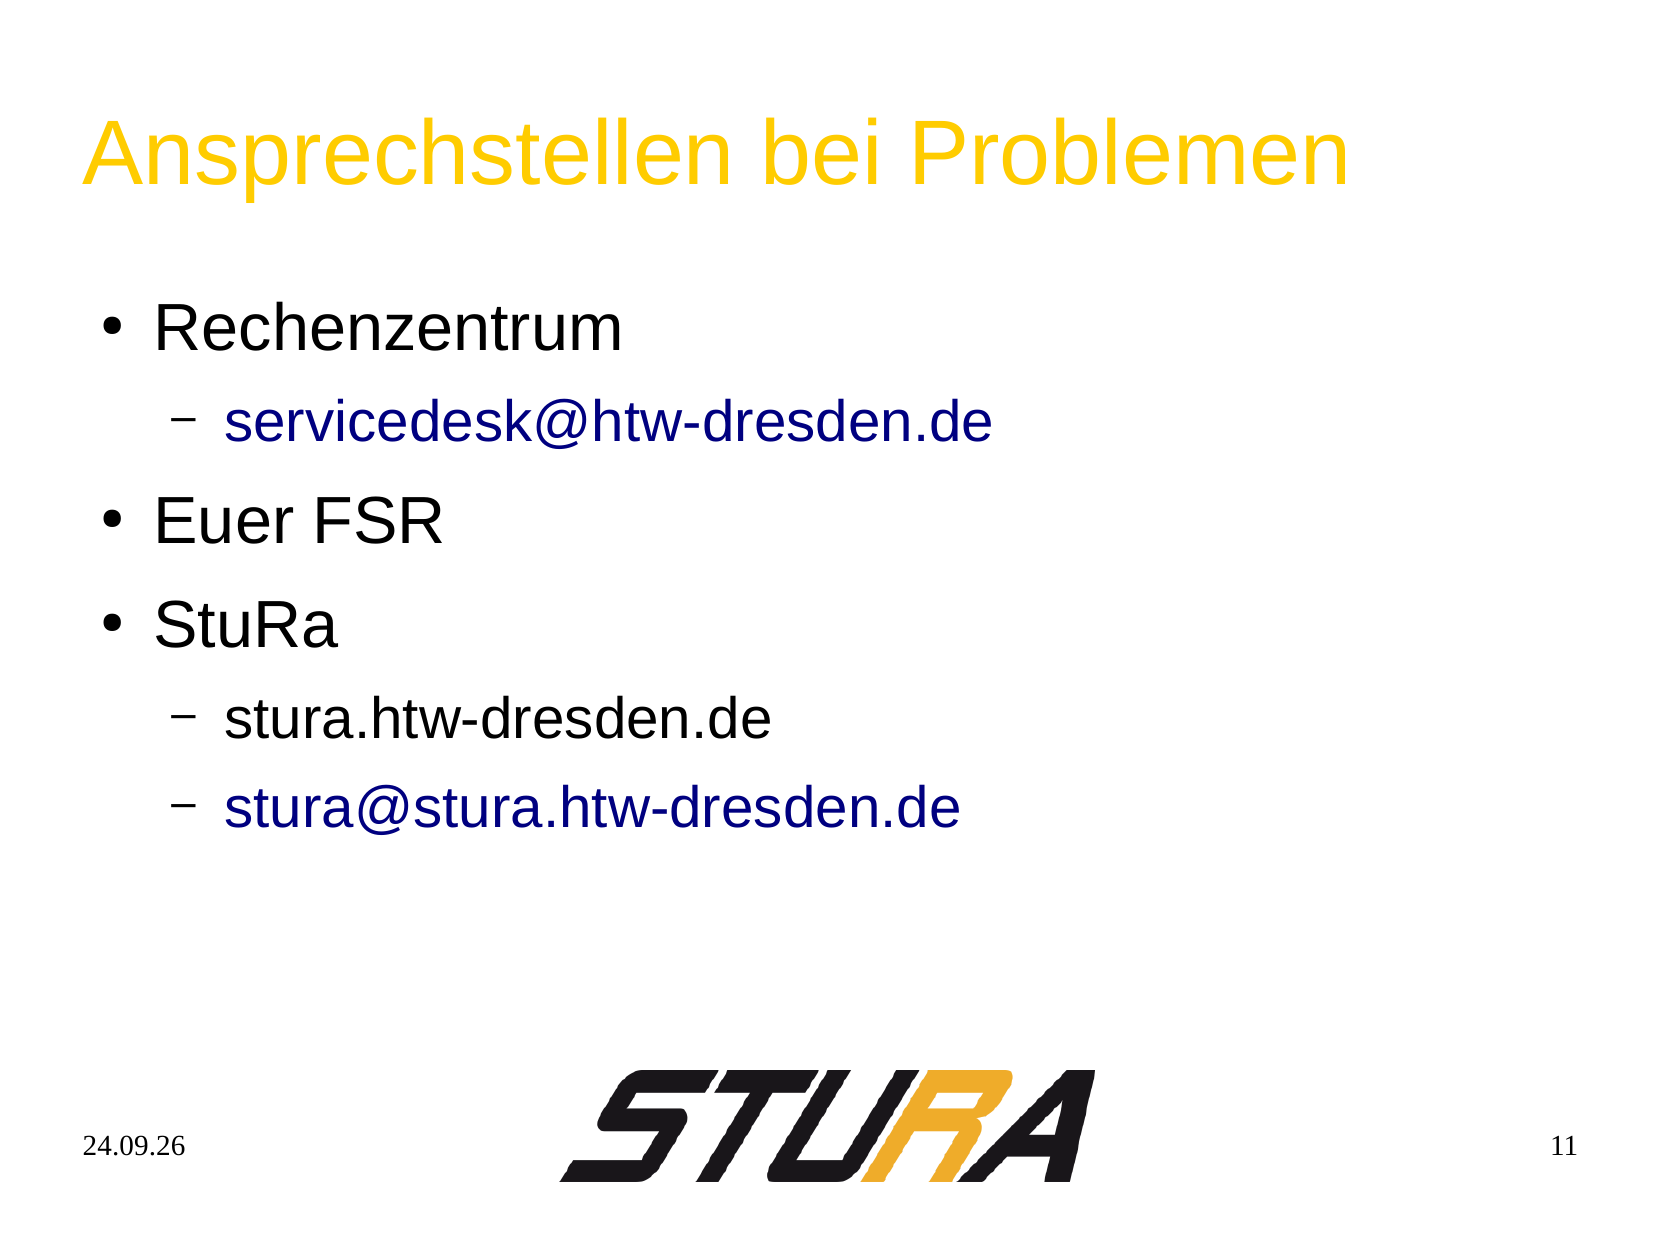

# Ansprechstellen bei Problemen
Rechenzentrum
servicedesk@htw-dresden.de
Euer FSR
StuRa
stura.htw-dresden.de
stura@stura.htw-dresden.de